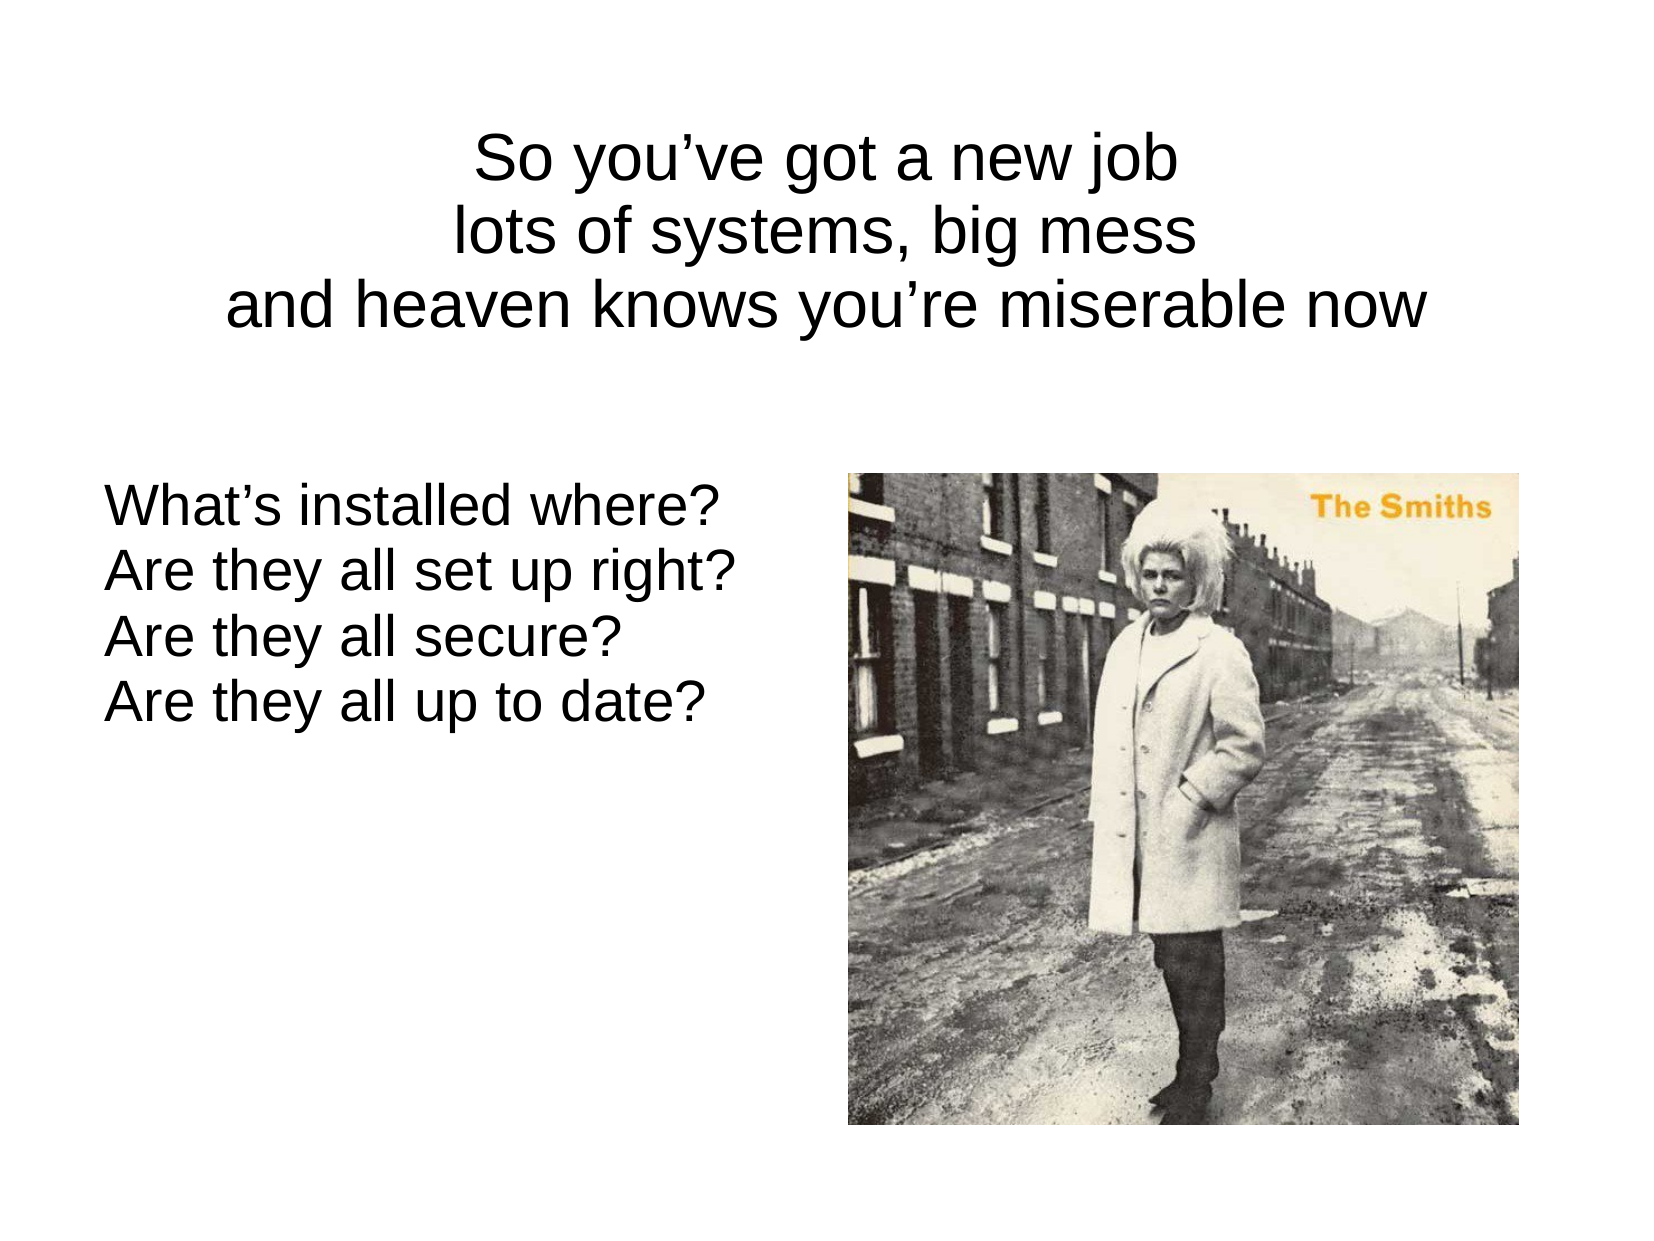

# So you’ve got a new job lots of systems, big mess and heaven knows you’re miserable now
What’s installed where?
Are they all set up right?
Are they all secure?
Are they all up to date?